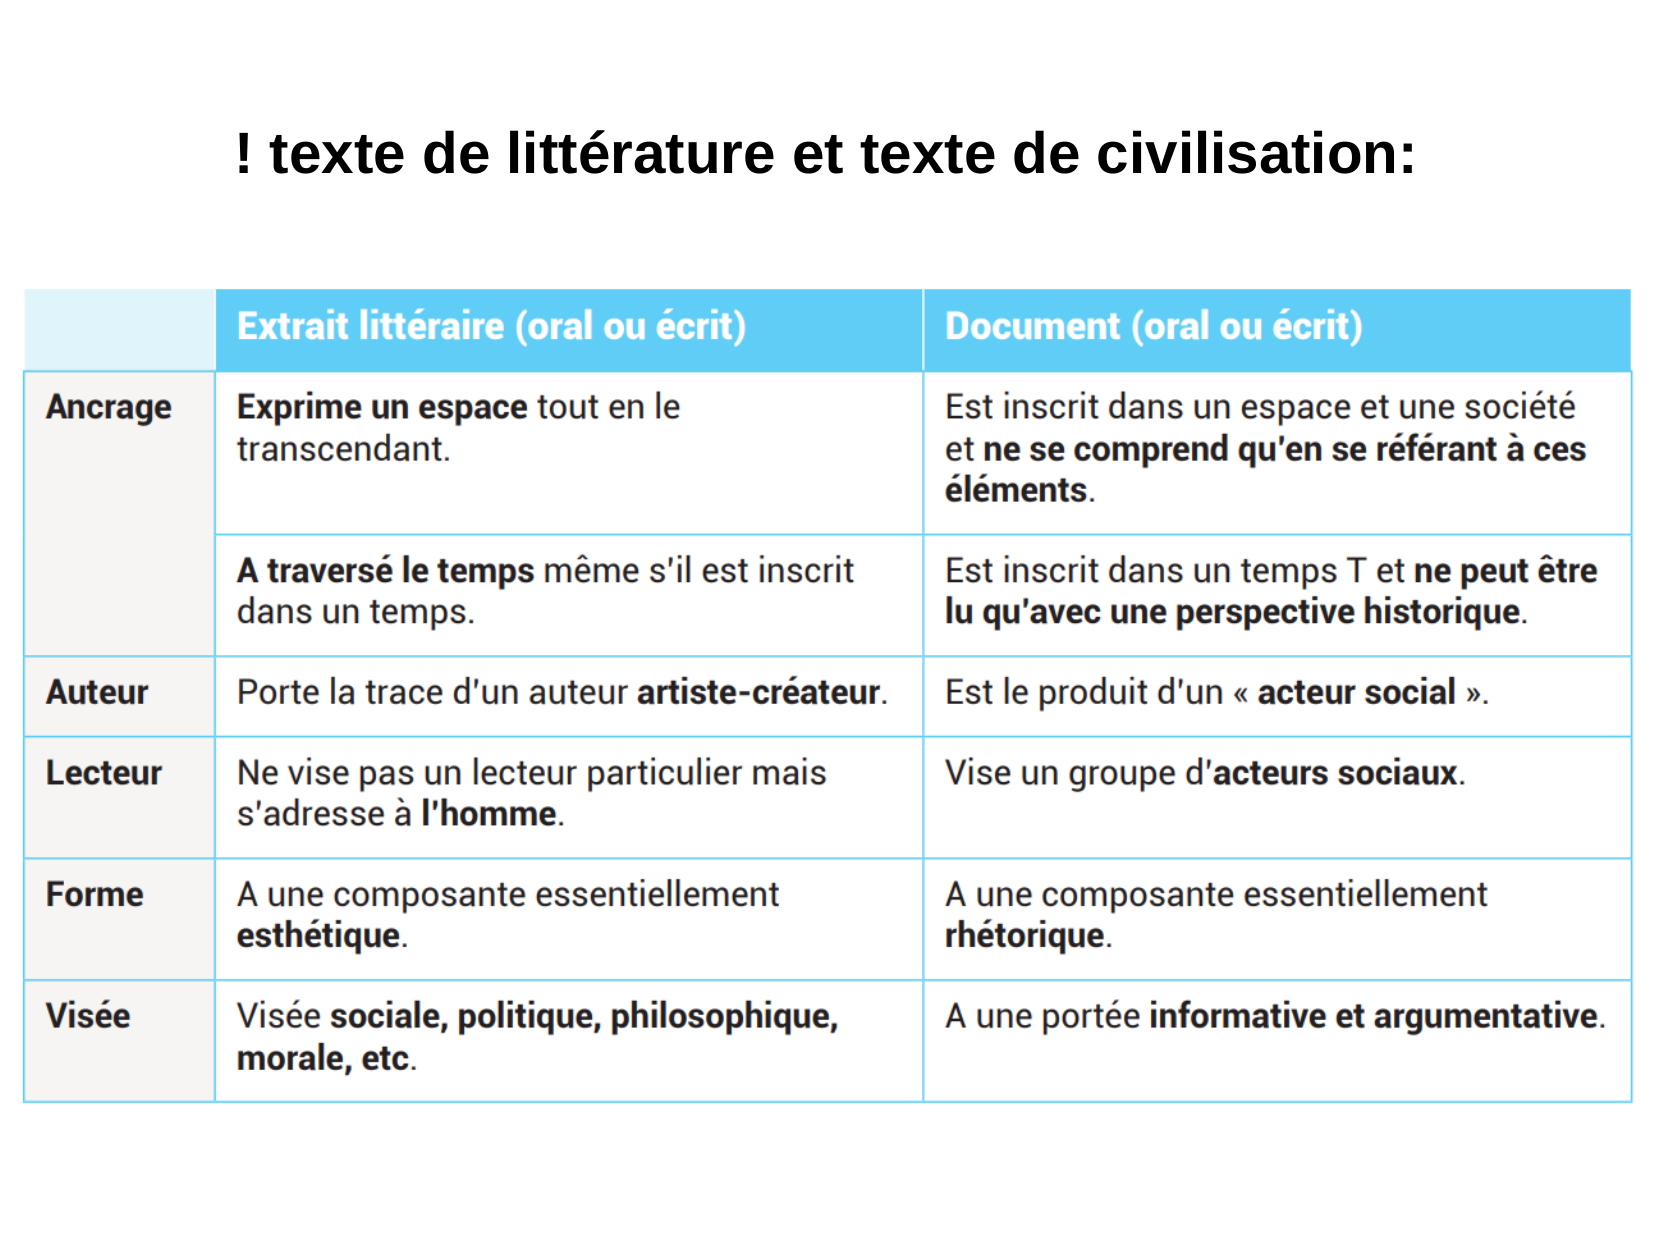

# ! texte de littérature et texte de civilisation: